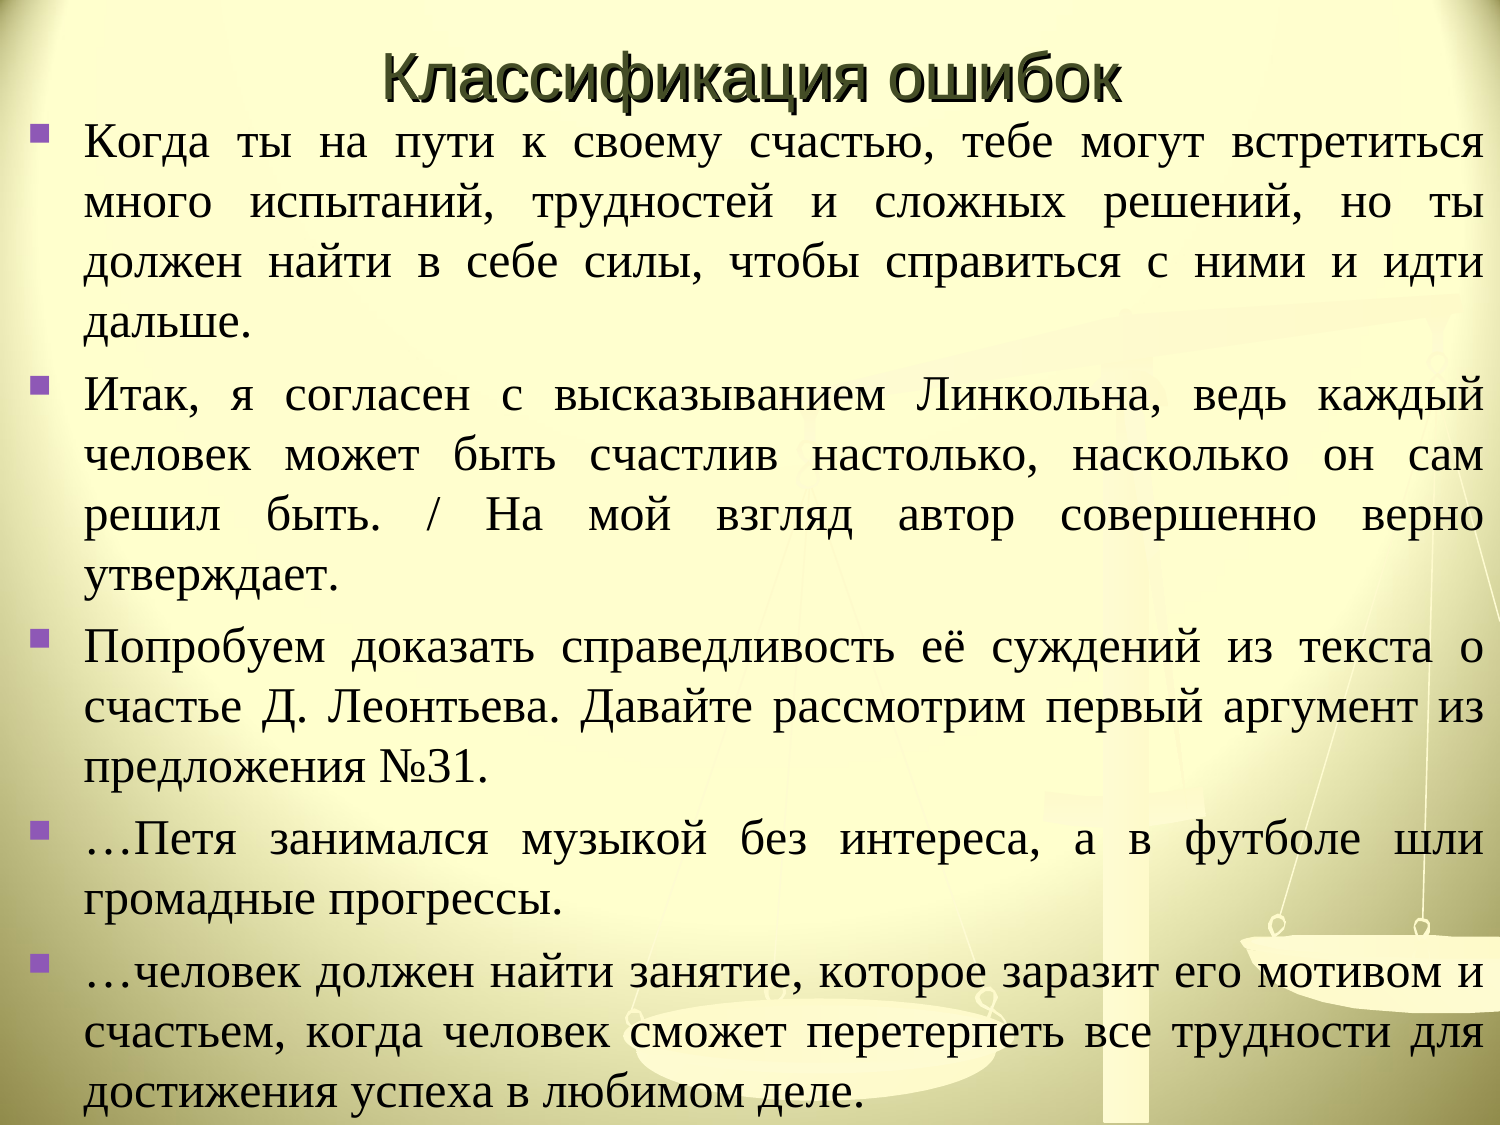

# Классификация ошибок
Когда ты на пути к своему счастью, тебе могут встретиться много испытаний, трудностей и сложных решений, но ты должен найти в себе силы, чтобы справиться с ними и идти дальше.
Итак, я согласен с высказыванием Линкольна, ведь каждый человек может быть счастлив настолько, насколько он сам решил быть. / На мой взгляд автор совершенно верно утверждает.
Попробуем доказать справедливость её суждений из текста о счастье Д. Леонтьева. Давайте рассмотрим первый аргумент из предложения №31.
…Петя занимался музыкой без интереса, а в футболе шли громадные прогрессы.
…человек должен найти занятие, которое заразит его мотивом и счастьем, когда человек сможет перетерпеть все трудности для достижения успеха в любимом деле.